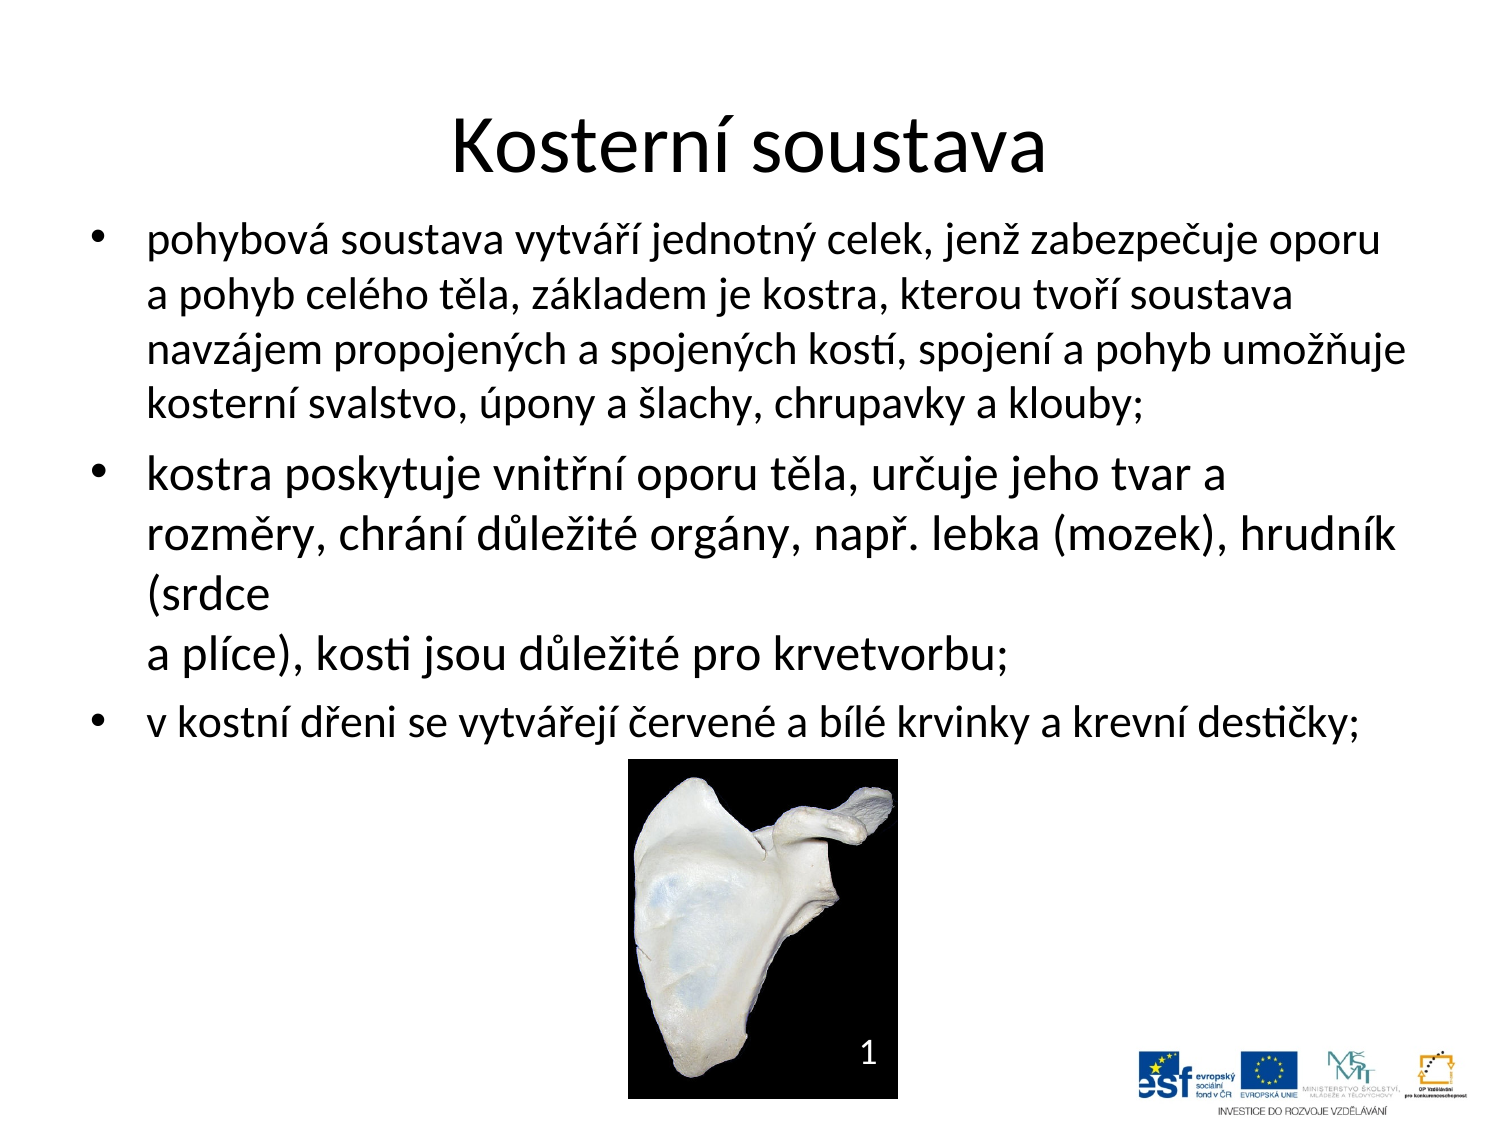

# Kosterní soustava
pohybová soustava vytváří jednotný celek, jenž zabezpečuje oporu
a pohyb celého těla, základem je kostra, kterou tvoří soustava navzájem propojených a spojených kostí, spojení a pohyb umožňuje kosterní svalstvo, úpony a šlachy, chrupavky a klouby;
kostra poskytuje vnitřní oporu těla, určuje jeho tvar a rozměry, chrání důležité orgány, např. lebka (mozek), hrudník (srdce
a plíce), kosti jsou důležité pro krvetvorbu;
v kostní dřeni se vytvářejí červené a bílé krvinky a krevní destičky;
1